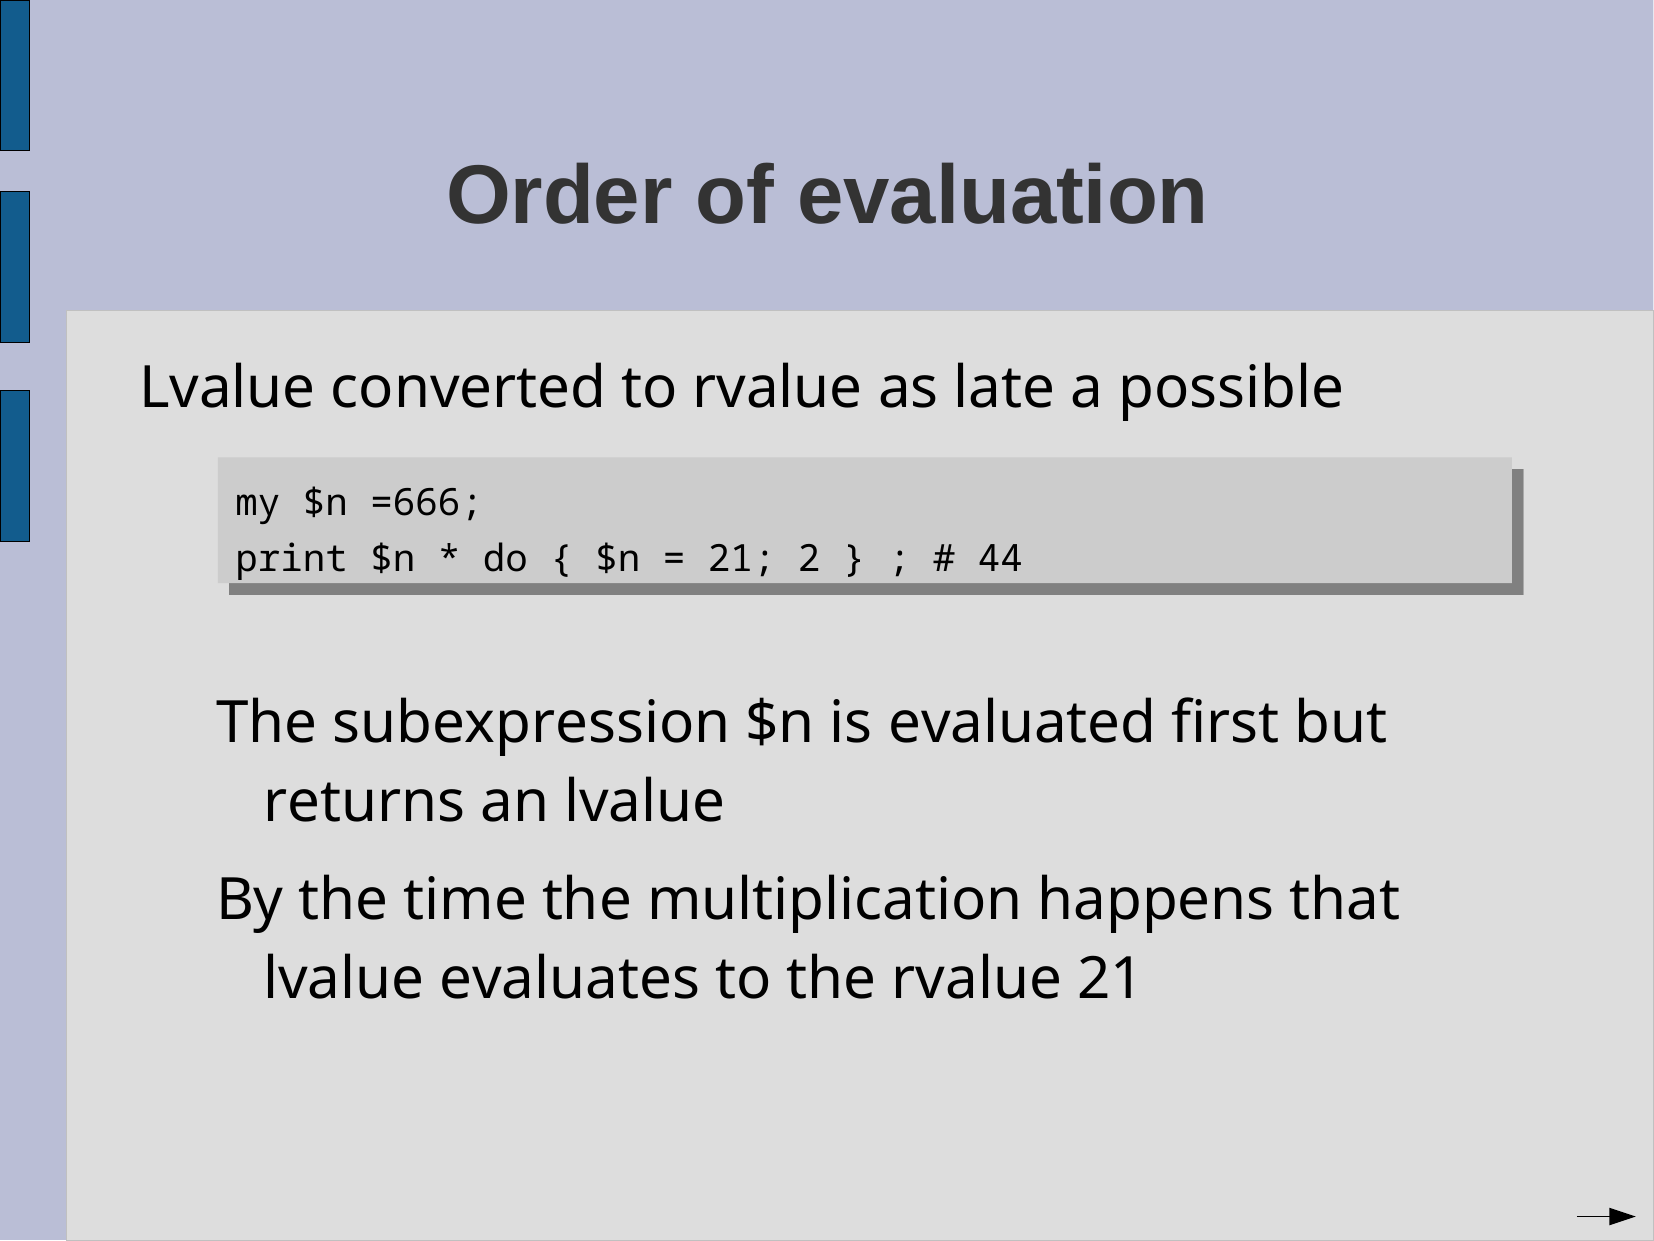

# Order of evaluation
Lvalue converted to rvalue as late a possible
The subexpression $n is evaluated first but returns an lvalue
By the time the multiplication happens that lvalue evaluates to the rvalue 21
my $n =666;
print $n * do { $n = 21; 2 } ; # 44